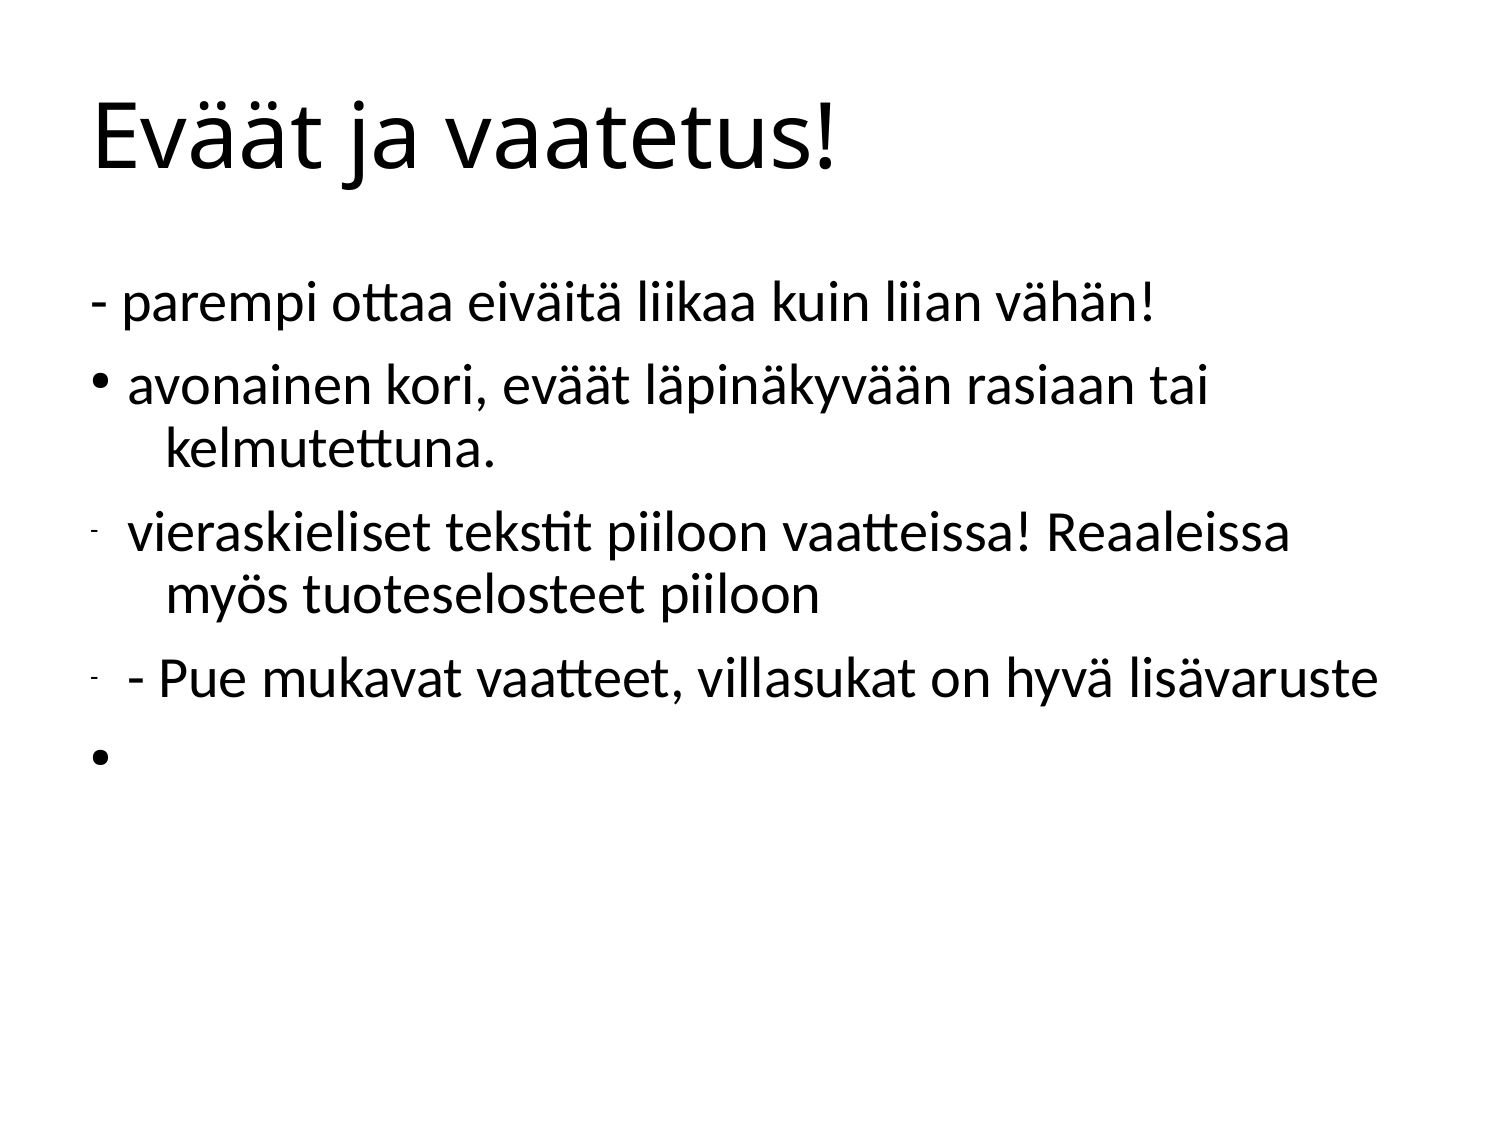

# Eväät ja vaatetus!
- parempi ottaa eiväitä liikaa kuin liian vähän!
avonainen kori, eväät läpinäkyvään rasiaan tai kelmutettuna.
vieraskieliset tekstit piiloon vaatteissa! Reaaleissa myös tuoteselosteet piiloon
- Pue mukavat vaatteet, villasukat on hyvä lisävaruste